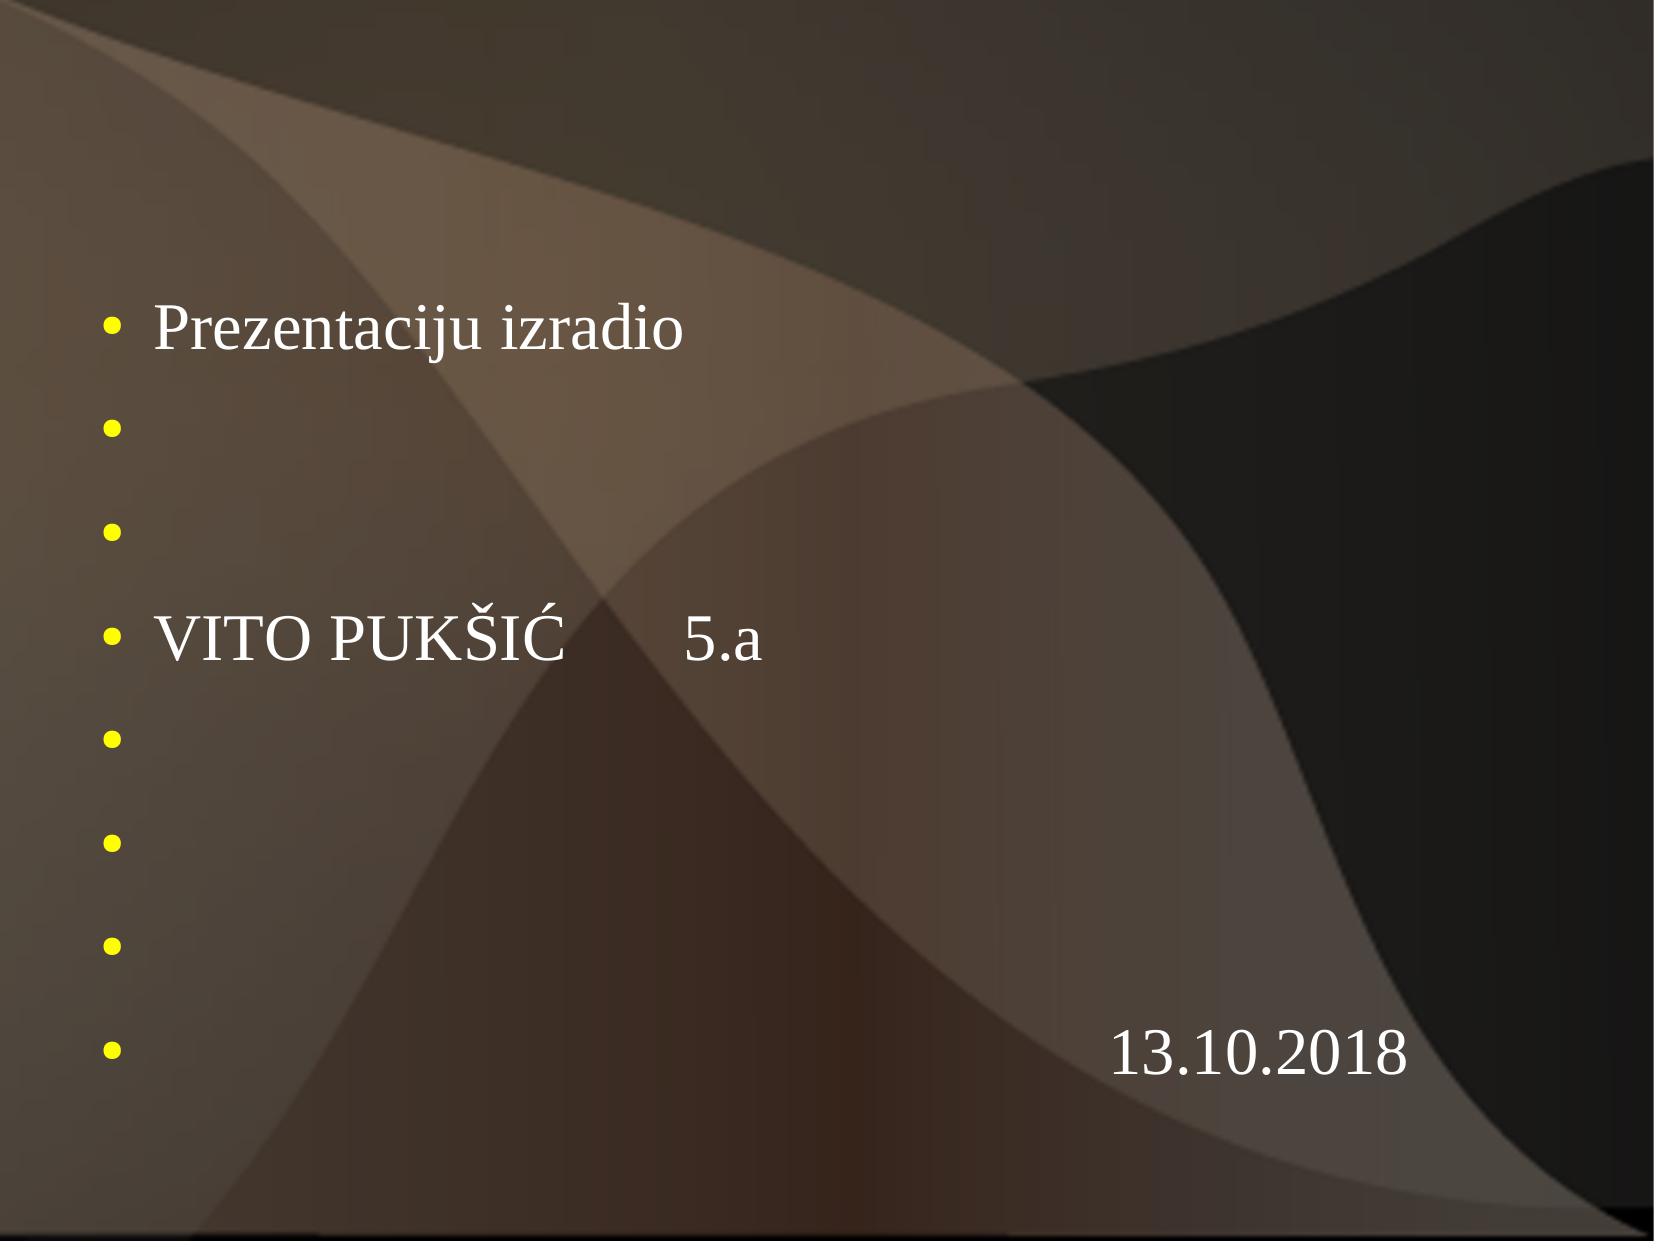

# Prezentaciju izradio
VITO PUKŠIĆ 5.a
 13.10.2018